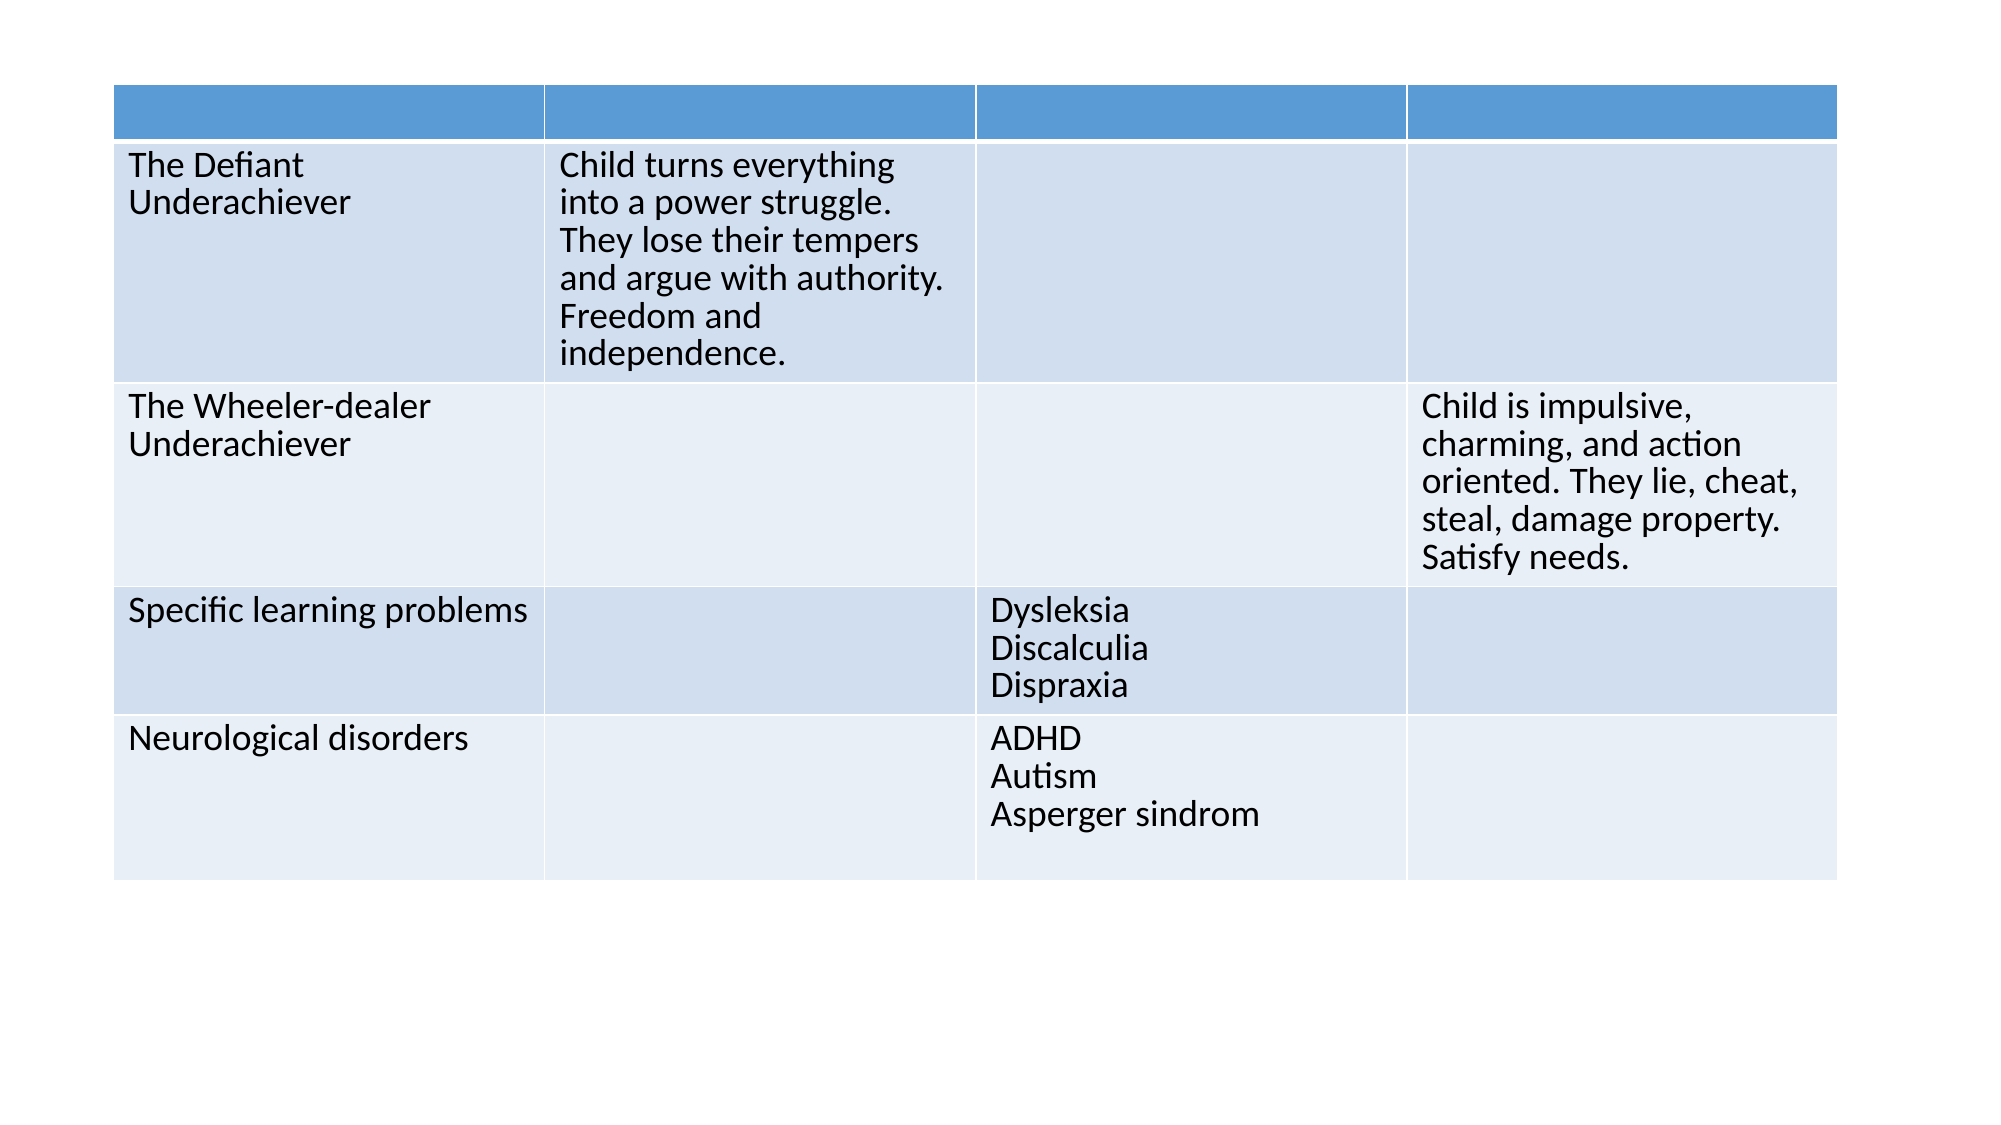

| | | | |
| --- | --- | --- | --- |
| The Defiant Underachiever | Child turns everything into a power struggle. They lose their tempers and argue with authority. Freedom and independence. | | |
| The Wheeler-dealer Underachiever | | | Child is impulsive, charming, and action oriented. They lie, cheat, steal, damage property. Satisfy needs. |
| Specific learning problems | | Dysleksia Discalculia Dispraxia | |
| Neurological disorders | | ADHD Autism Asperger sindrom | |